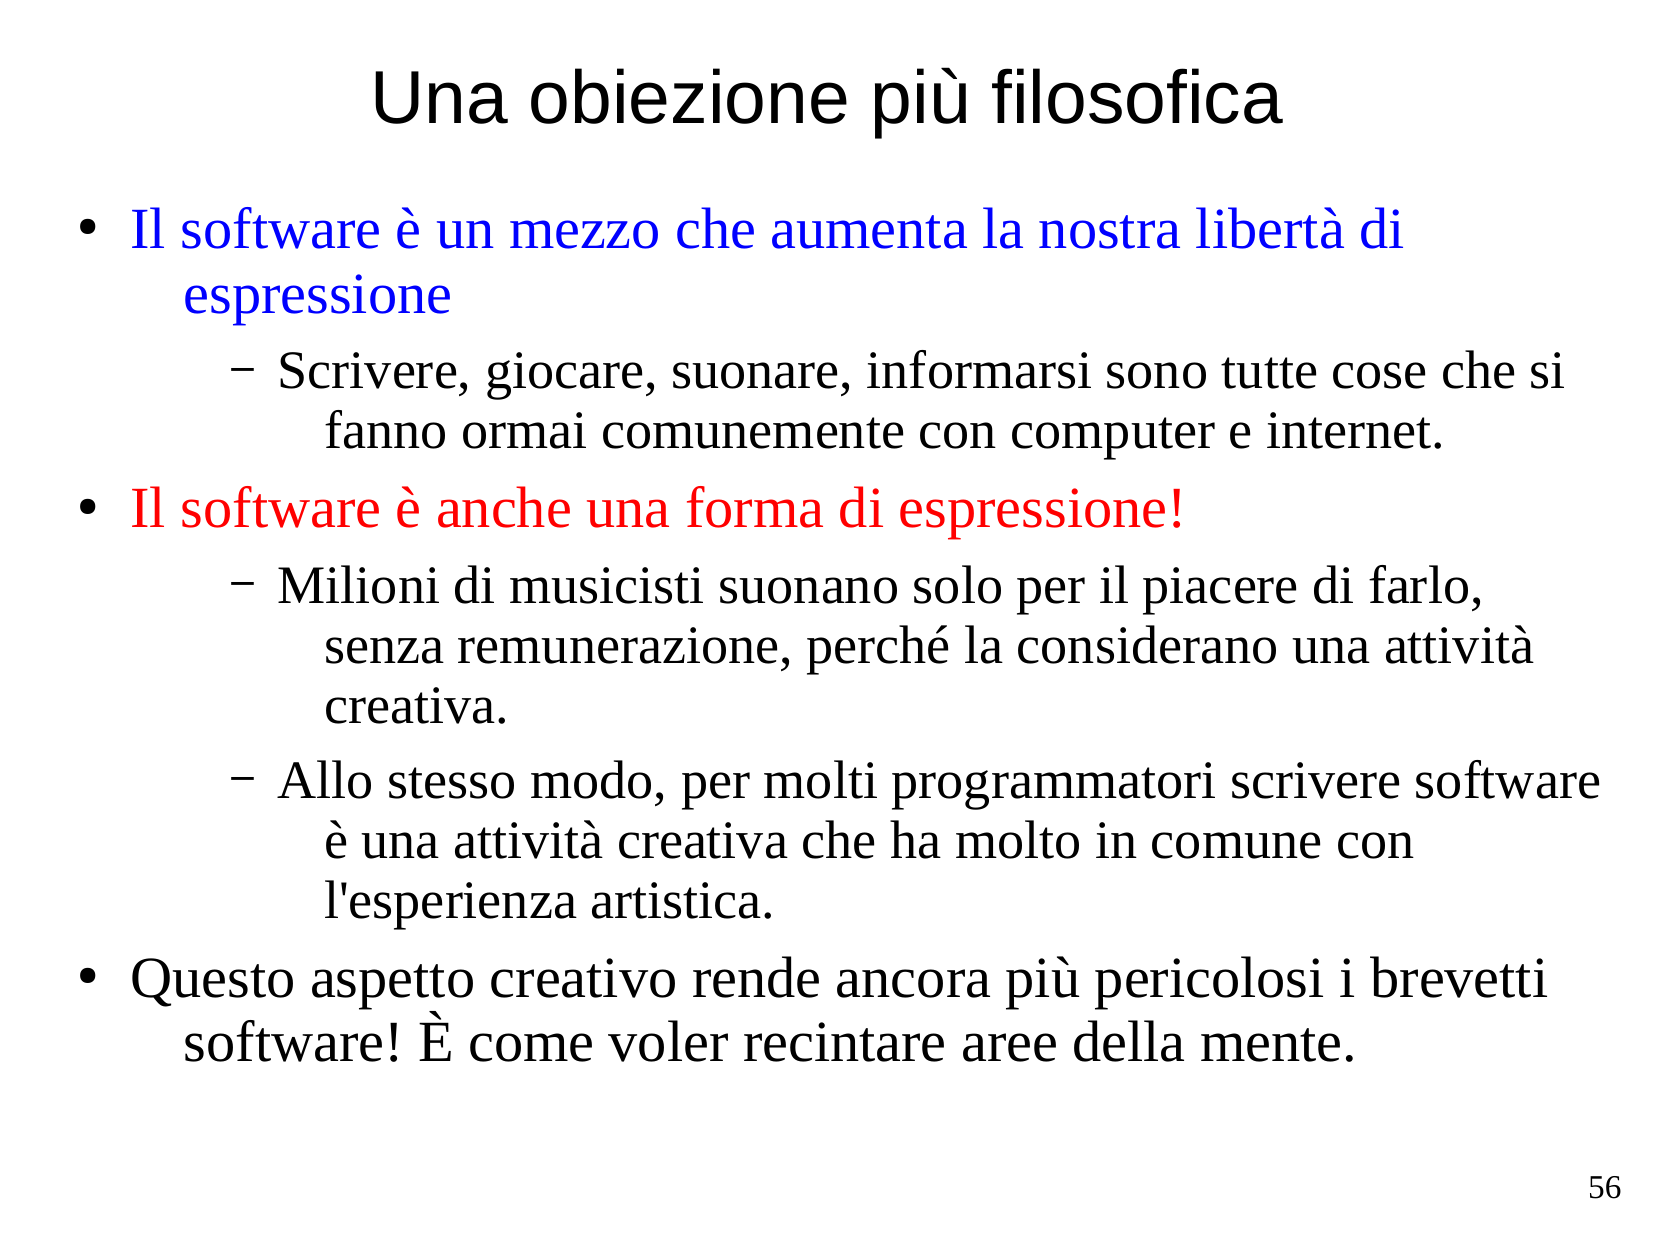

# Una obiezione più filosofica
Il software è un mezzo che aumenta la nostra libertà di espressione
Scrivere, giocare, suonare, informarsi sono tutte cose che si fanno ormai comunemente con computer e internet.
Il software è anche una forma di espressione!
Milioni di musicisti suonano solo per il piacere di farlo, senza remunerazione, perché la considerano una attività creativa.
Allo stesso modo, per molti programmatori scrivere software è una attività creativa che ha molto in comune con l'esperienza artistica.
Questo aspetto creativo rende ancora più pericolosi i brevetti software! È come voler recintare aree della mente.